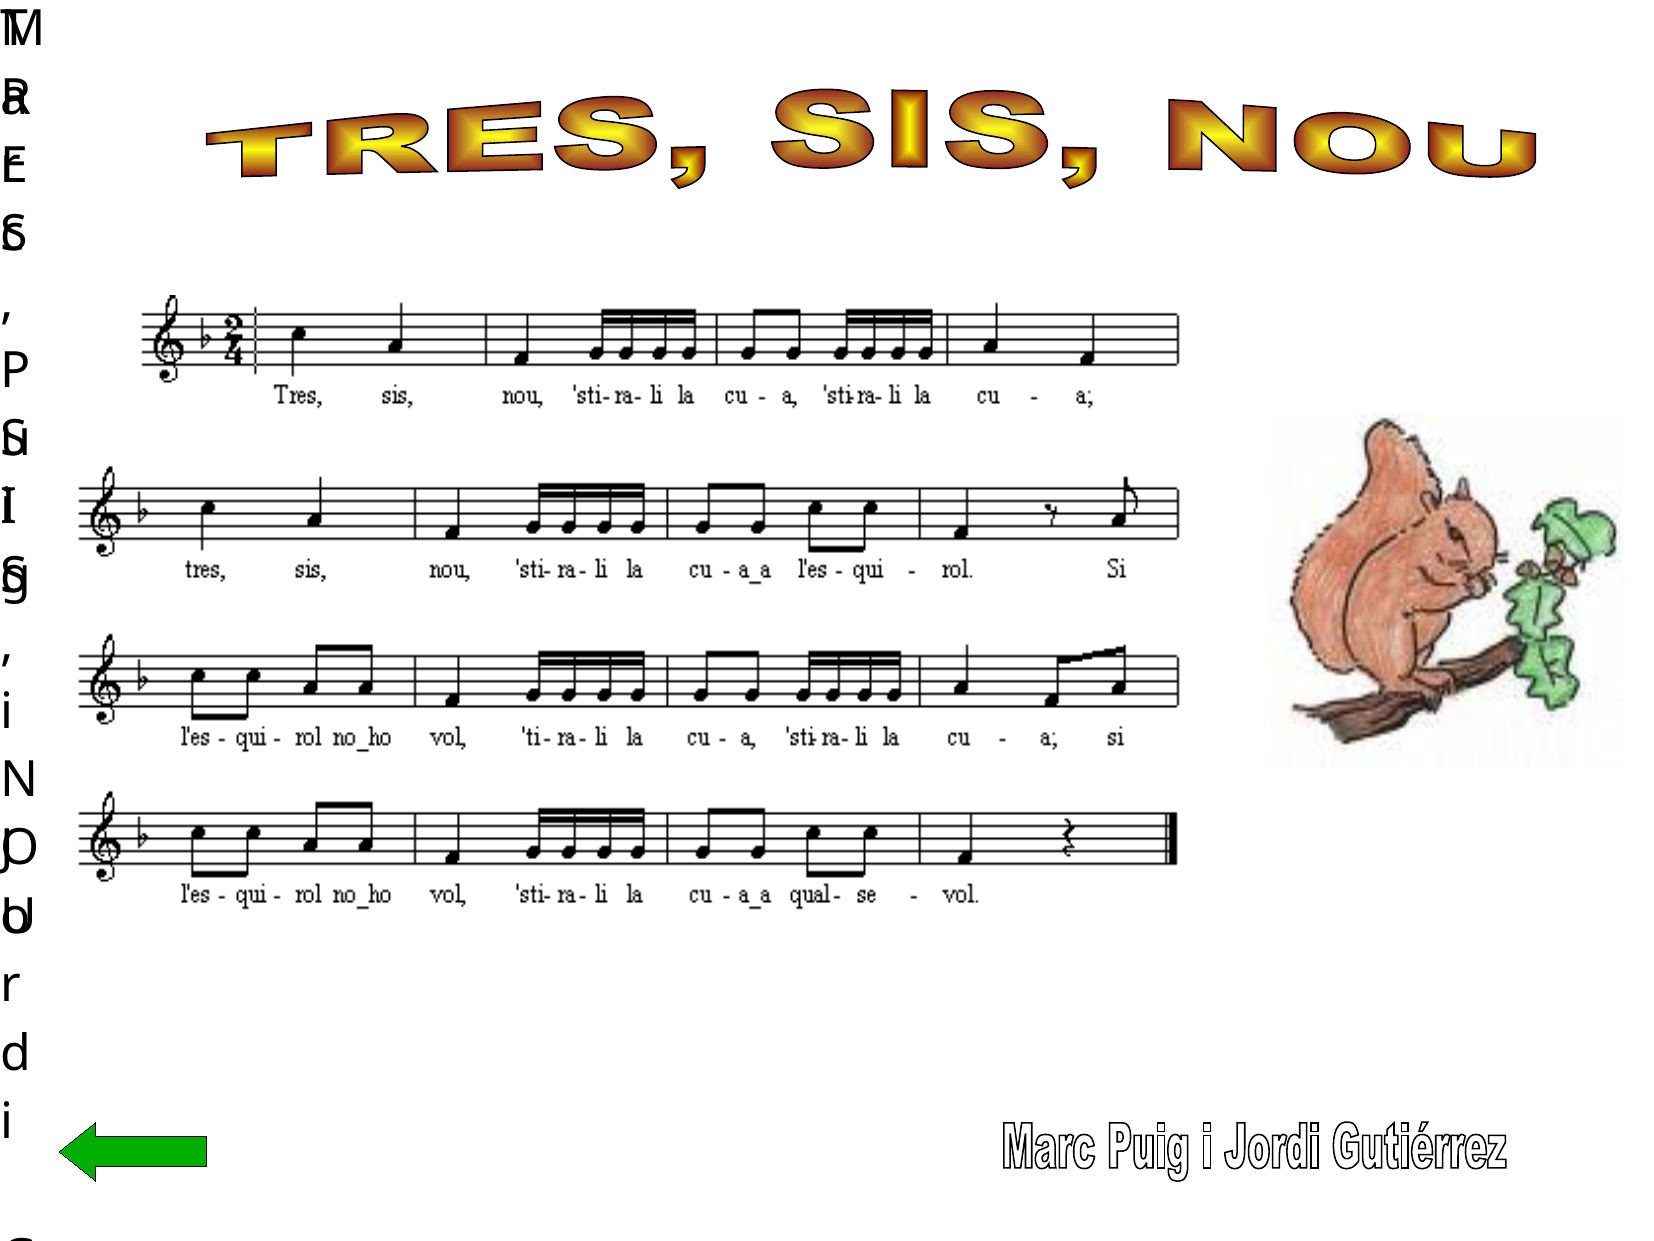

TRES, SIS, NOU
Marc Puig i Jordi Gutiérrez